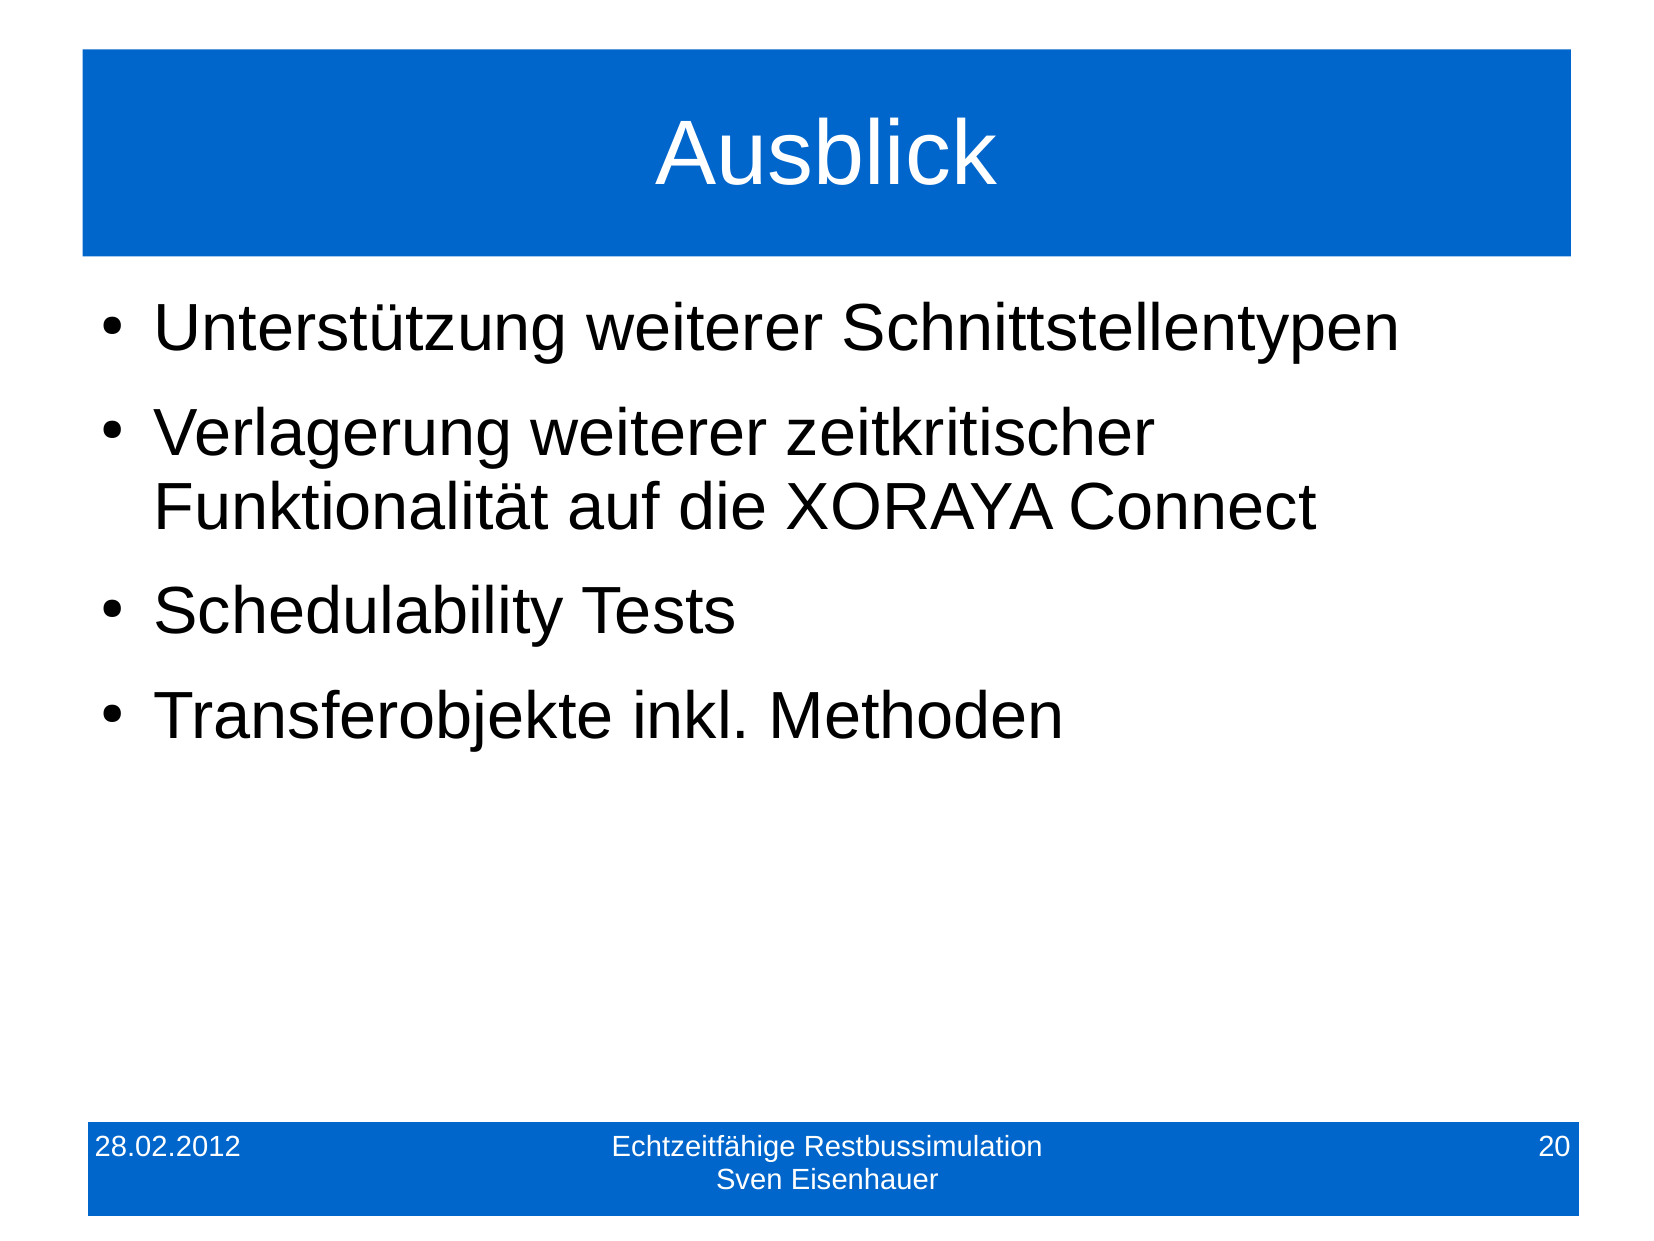

# Ausblick
Unterstützung weiterer Schnittstellentypen
Verlagerung weiterer zeitkritischer Funktionalität auf die XORAYA Connect
Schedulability Tests
Transferobjekte inkl. Methoden
28.02.2012
Echtzeitfähige Restbussimulation
20